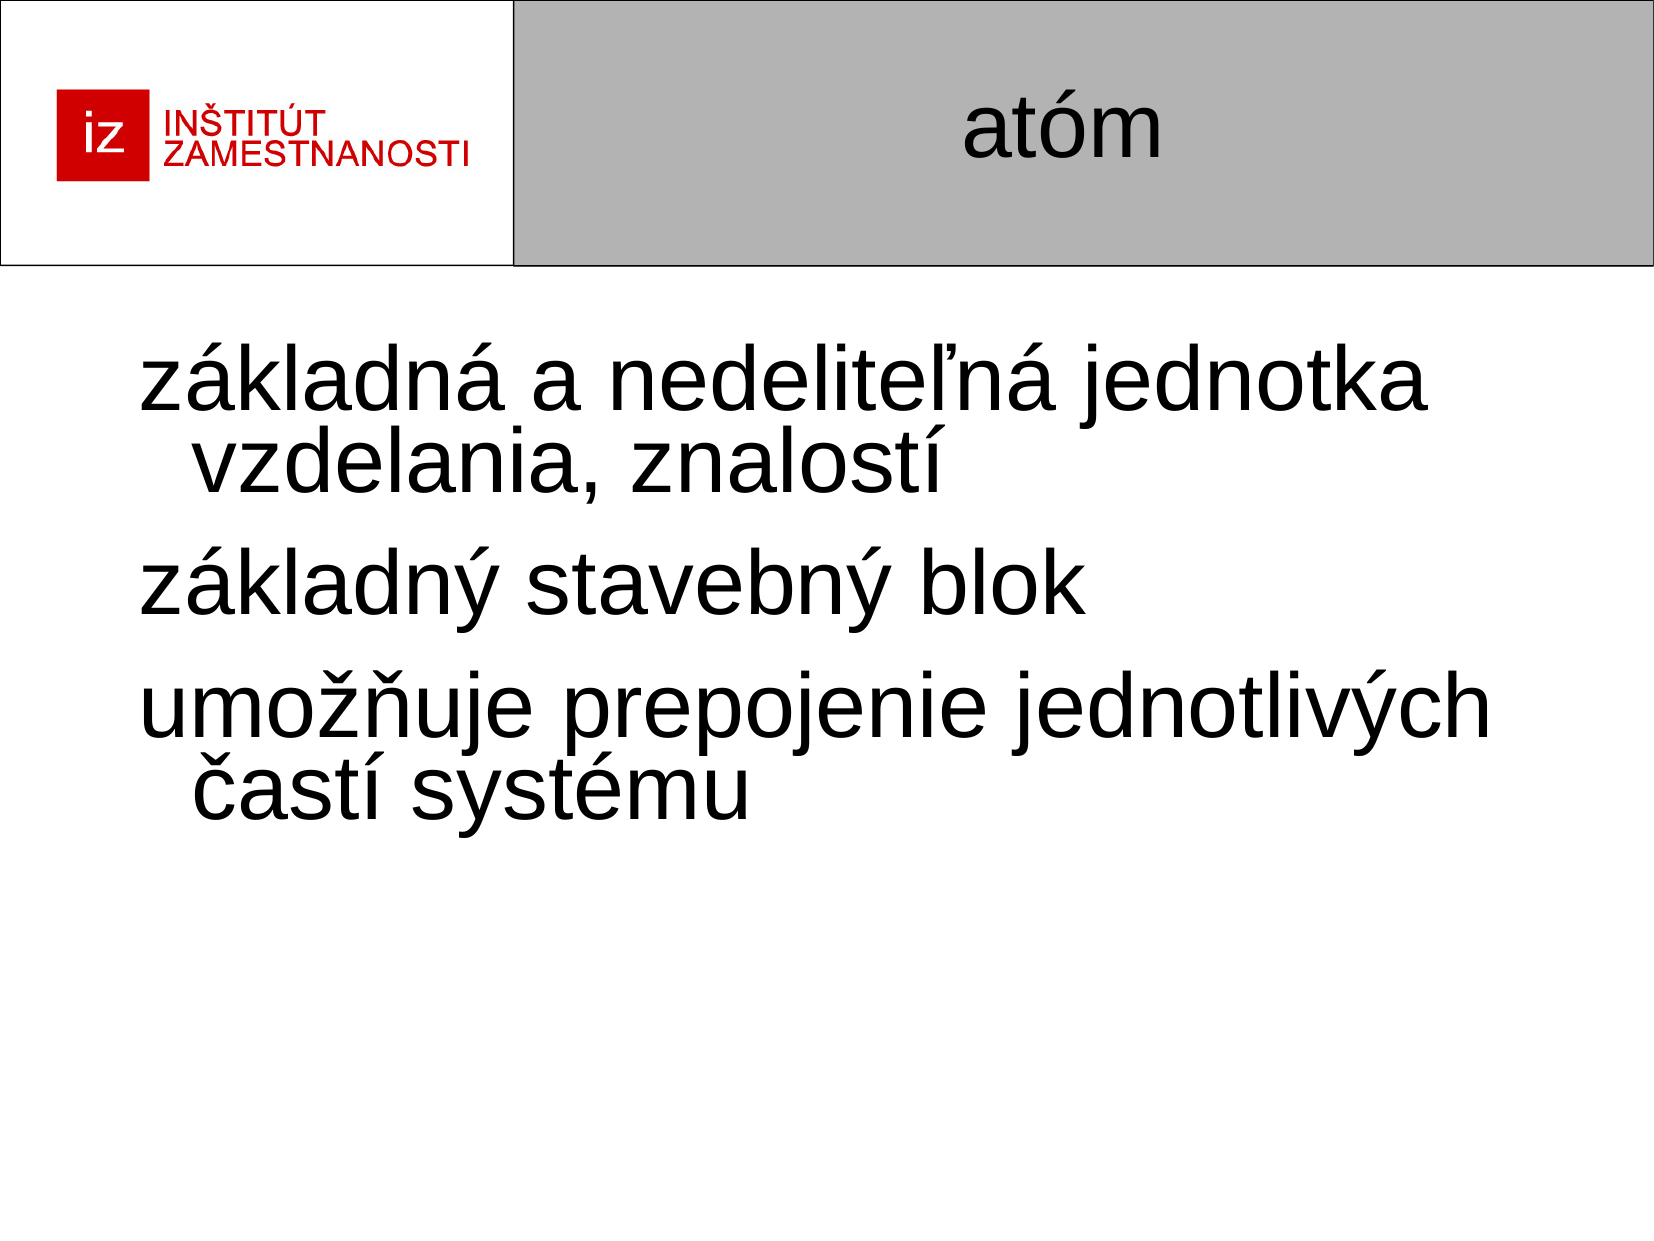

# atóm
základná a nedeliteľná jednotka vzdelania, znalostí
základný stavebný blok
umožňuje prepojenie jednotlivých častí systému